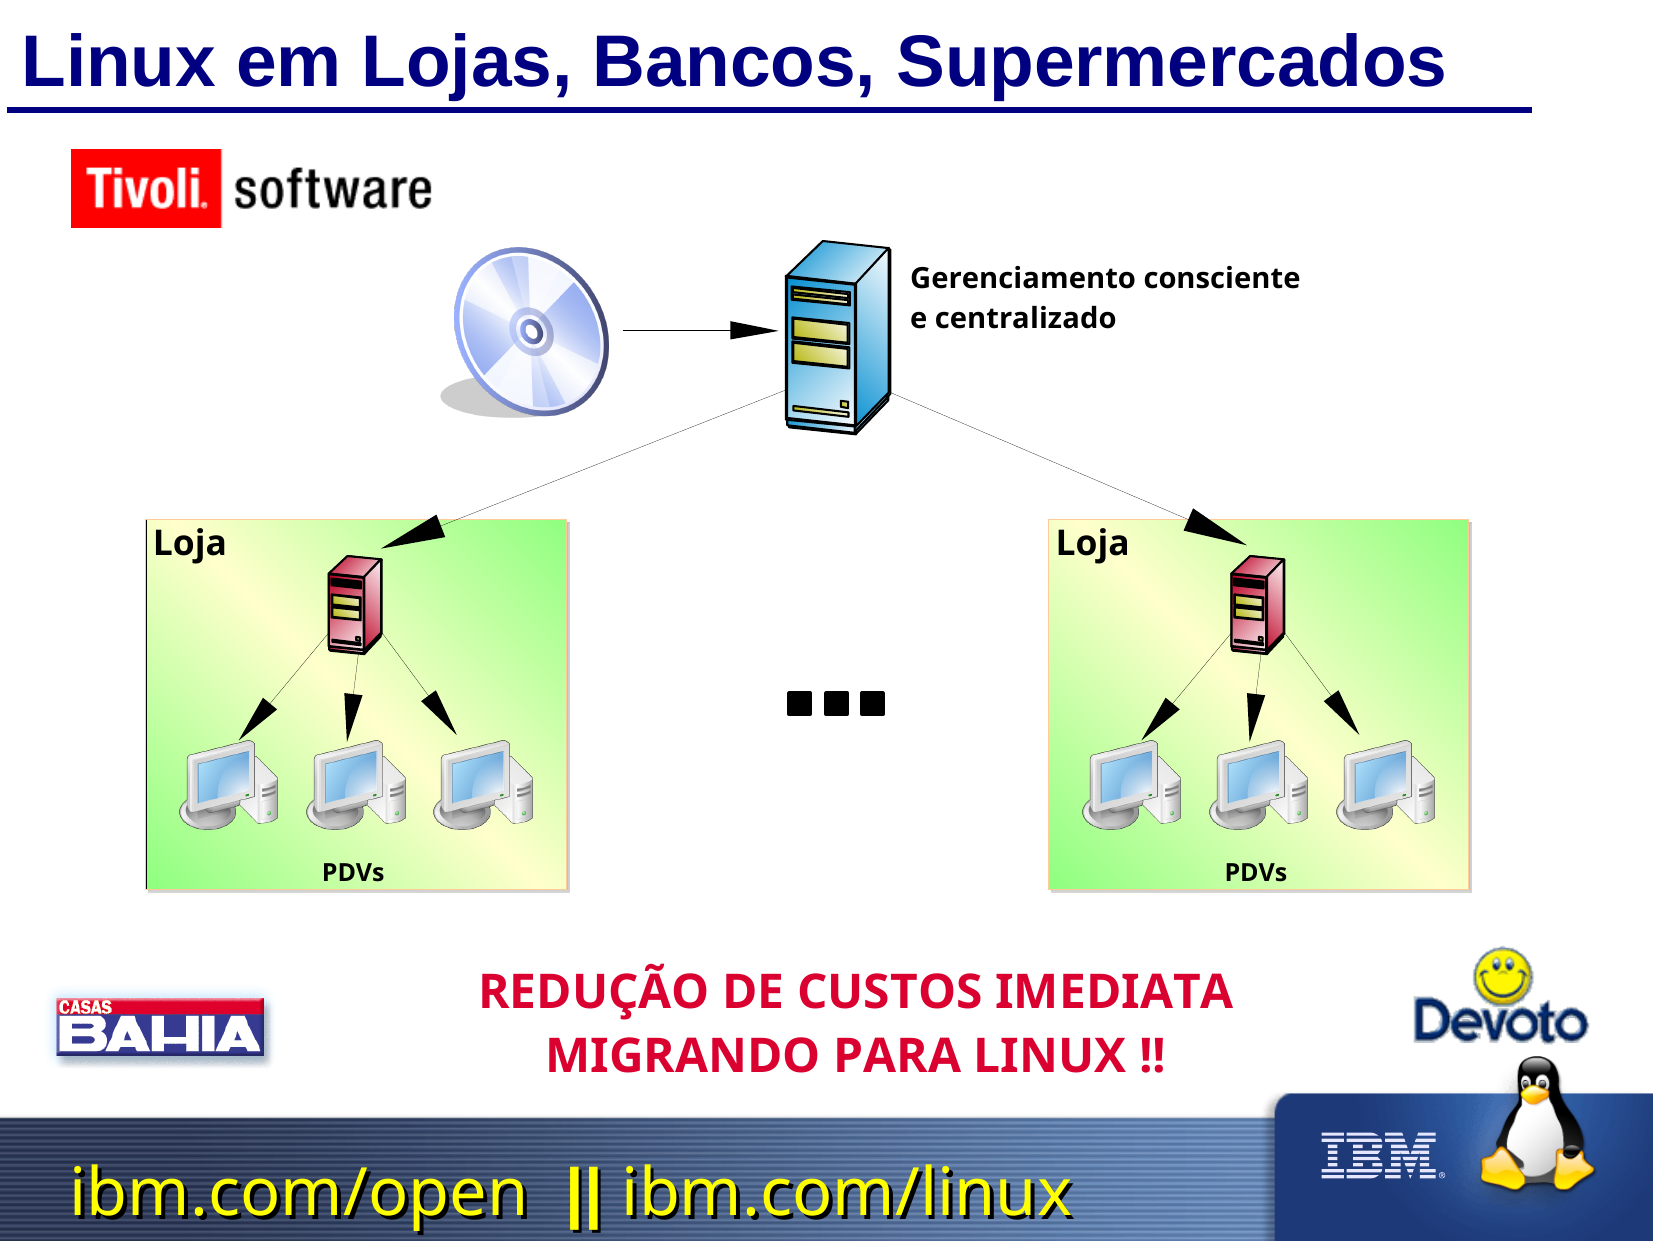

Linux em Lojas, Bancos, Supermercados
Gerenciamento consciente e centralizado
Loja
PDVs
Loja
PDVs
REDUÇÃO DE CUSTOS IMEDIATA MIGRANDO PARA LINUX !!